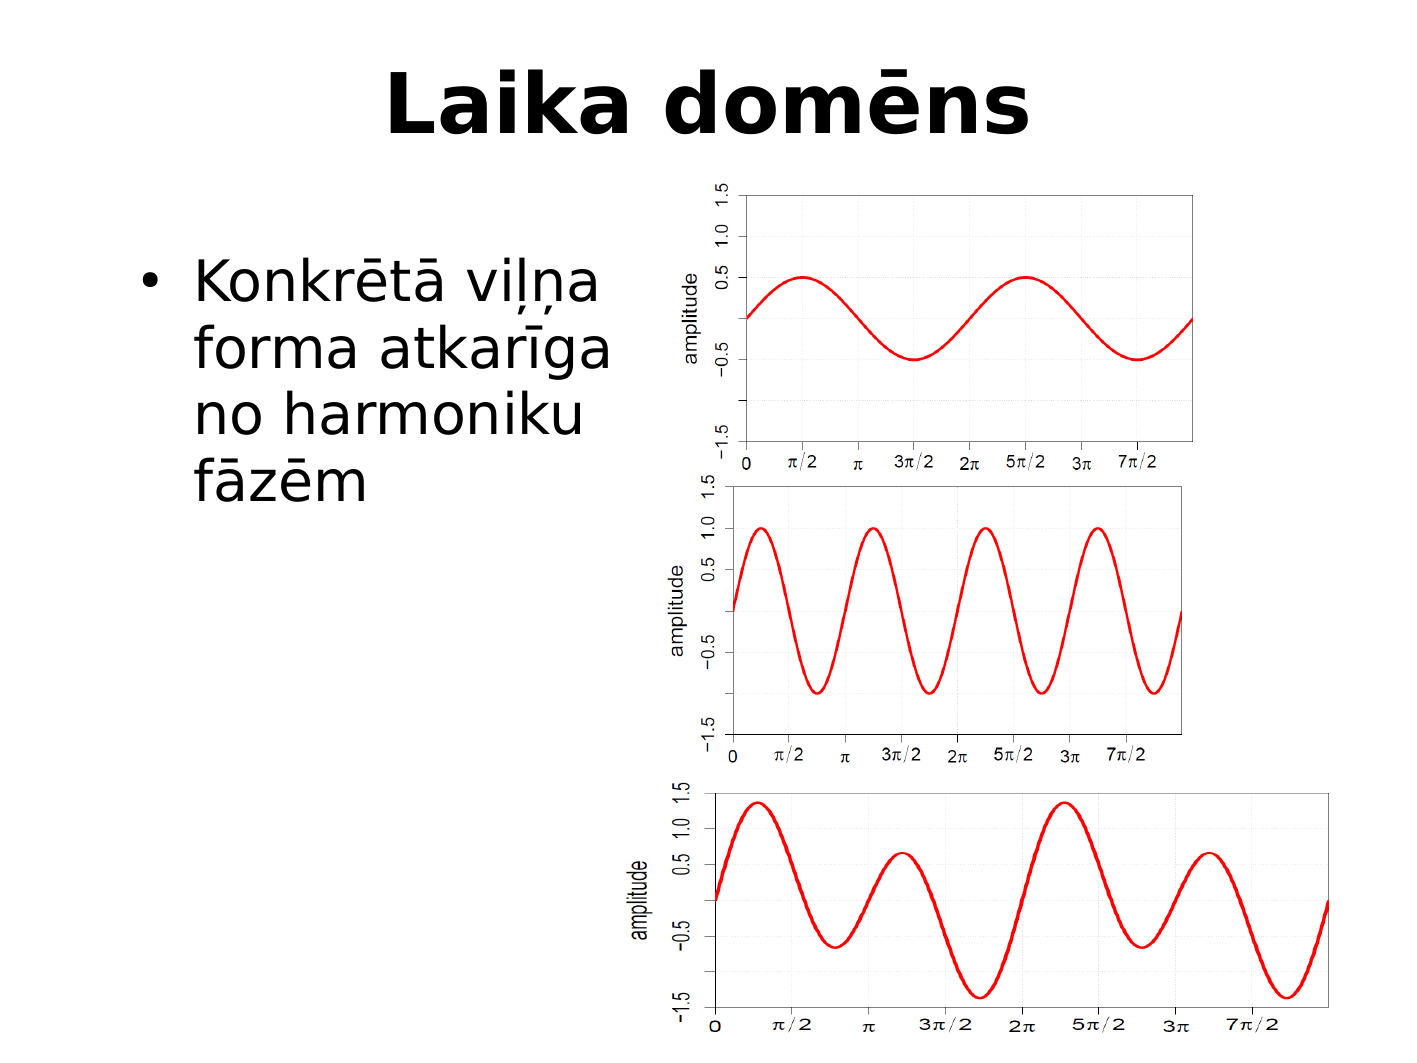

# Laika domēns
Konkrētā viļņa forma atkarīga no harmoniku fāzēm